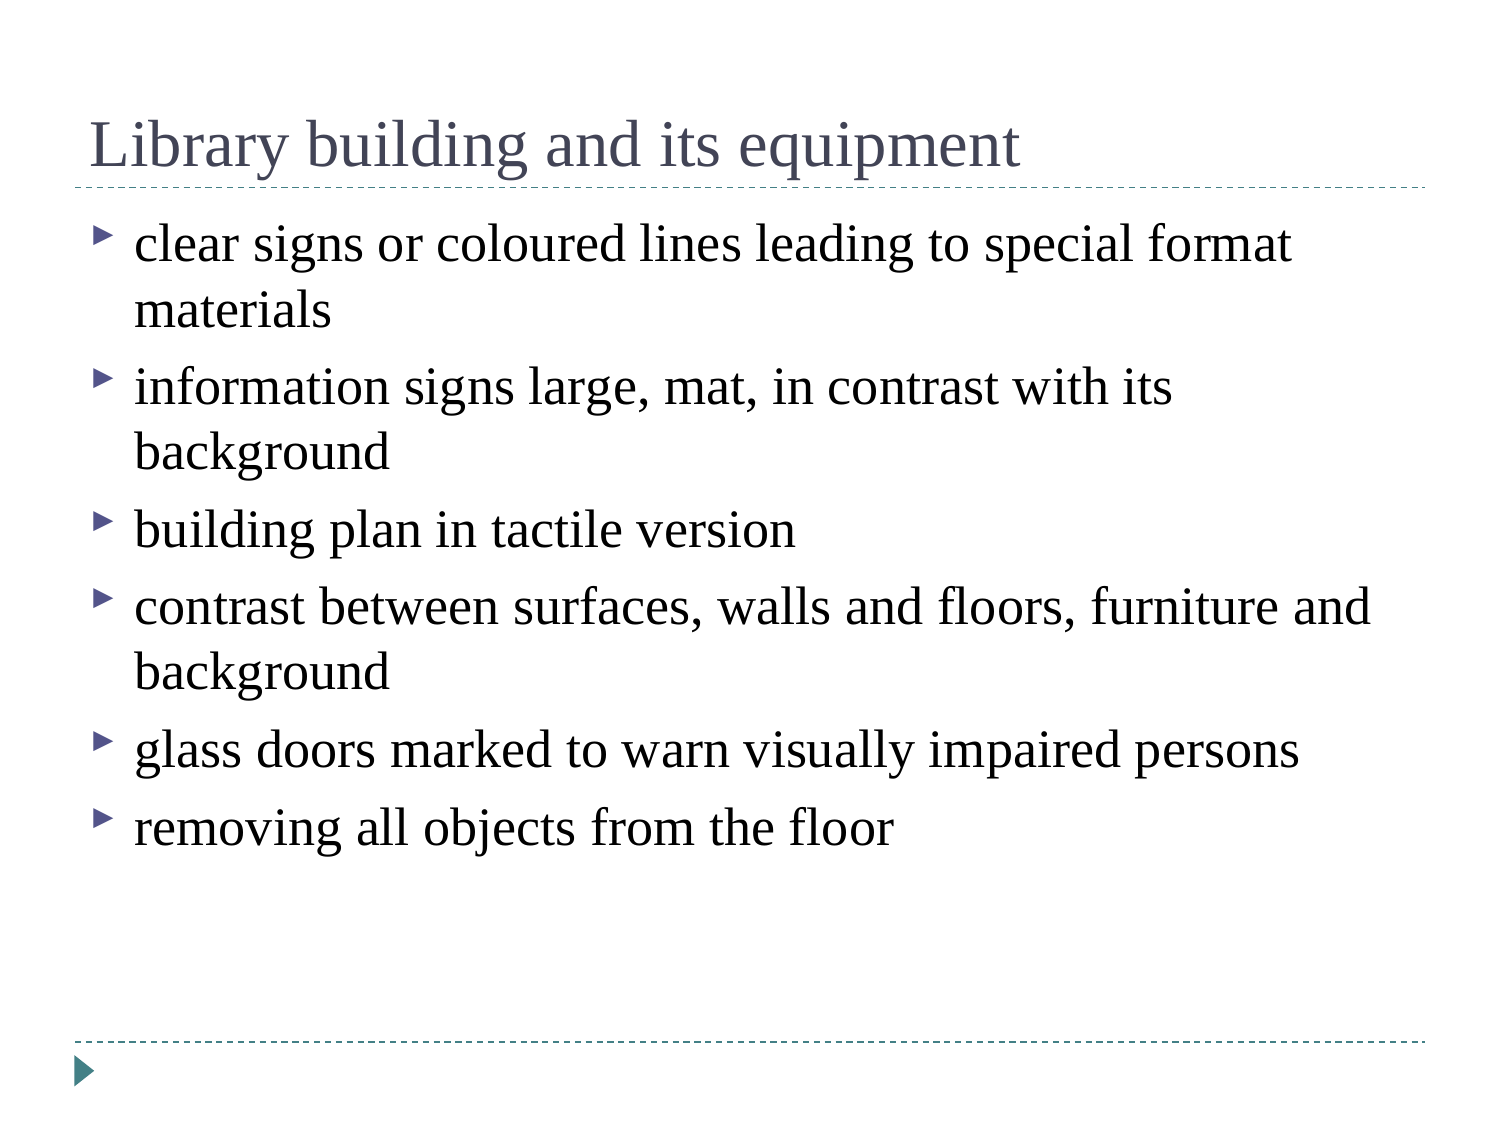

# Library building and its equipment
clear signs or coloured lines leading to special format materials
information signs large, mat, in contrast with its background
building plan in tactile version
contrast between surfaces, walls and floors, furniture and background
glass doors marked to warn visually impaired persons
removing all objects from the floor